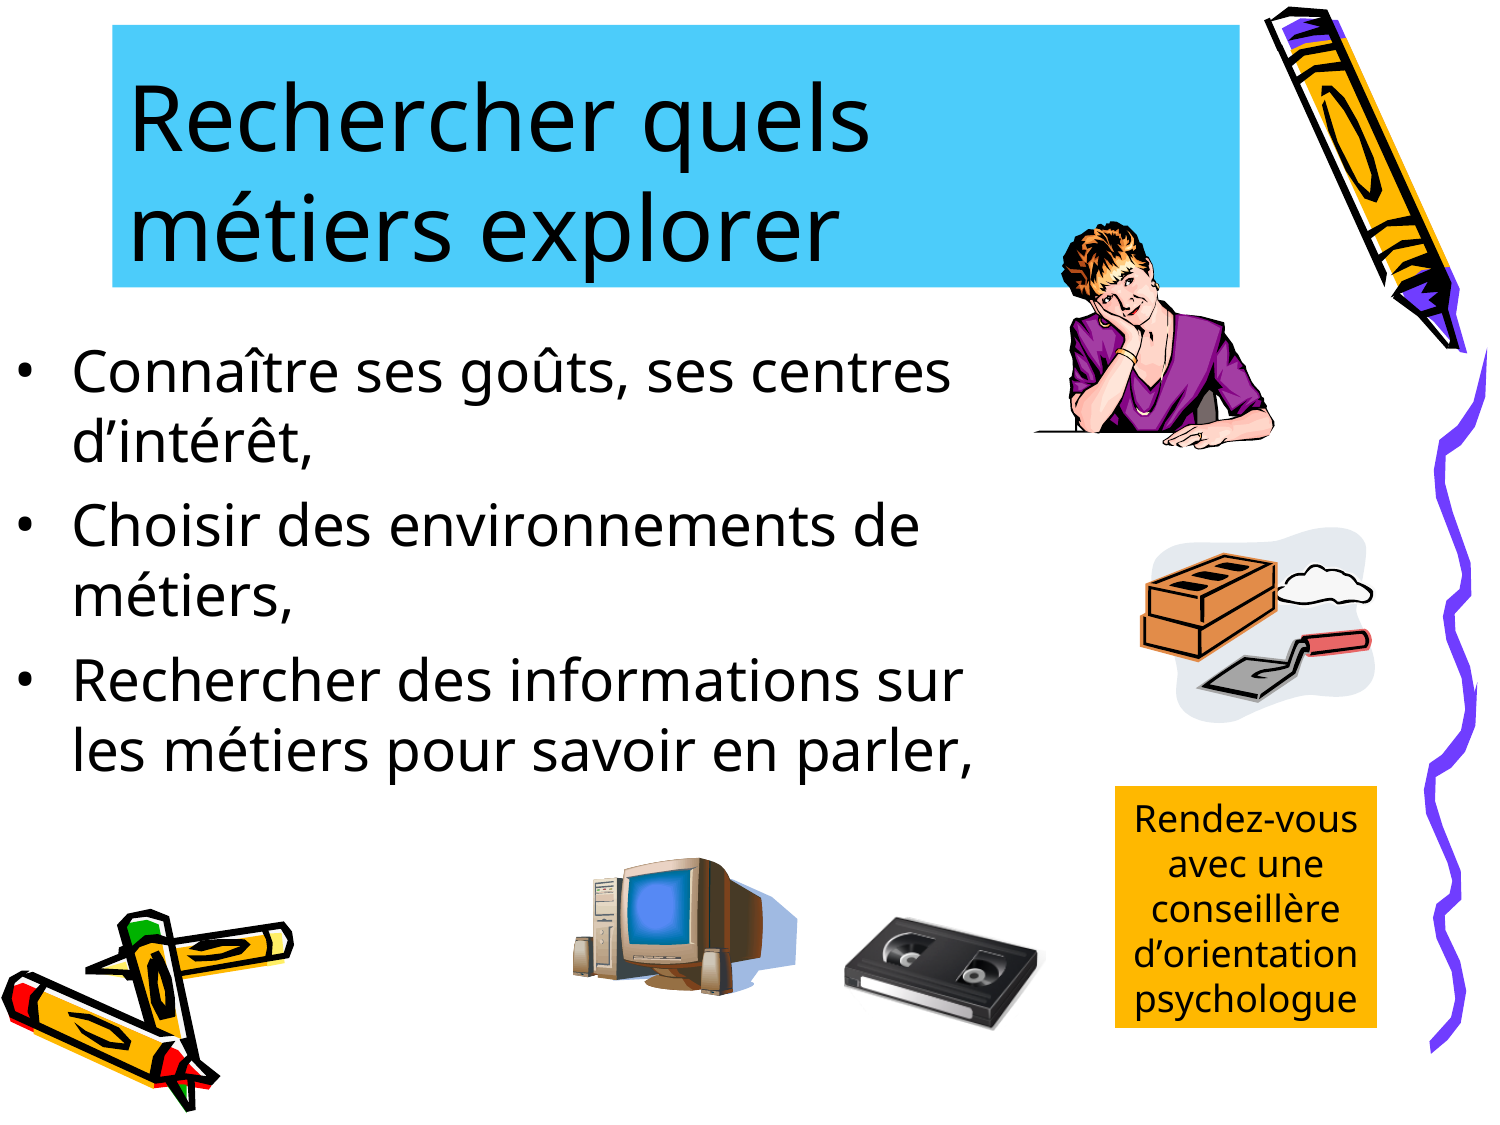

# Rechercher quels métiers explorer
Connaître ses goûts, ses centres d’intérêt,
Choisir des environnements de métiers,
Rechercher des informations sur les métiers pour savoir en parler,
Rendez-vous avec une conseillère d’orientation psychologue